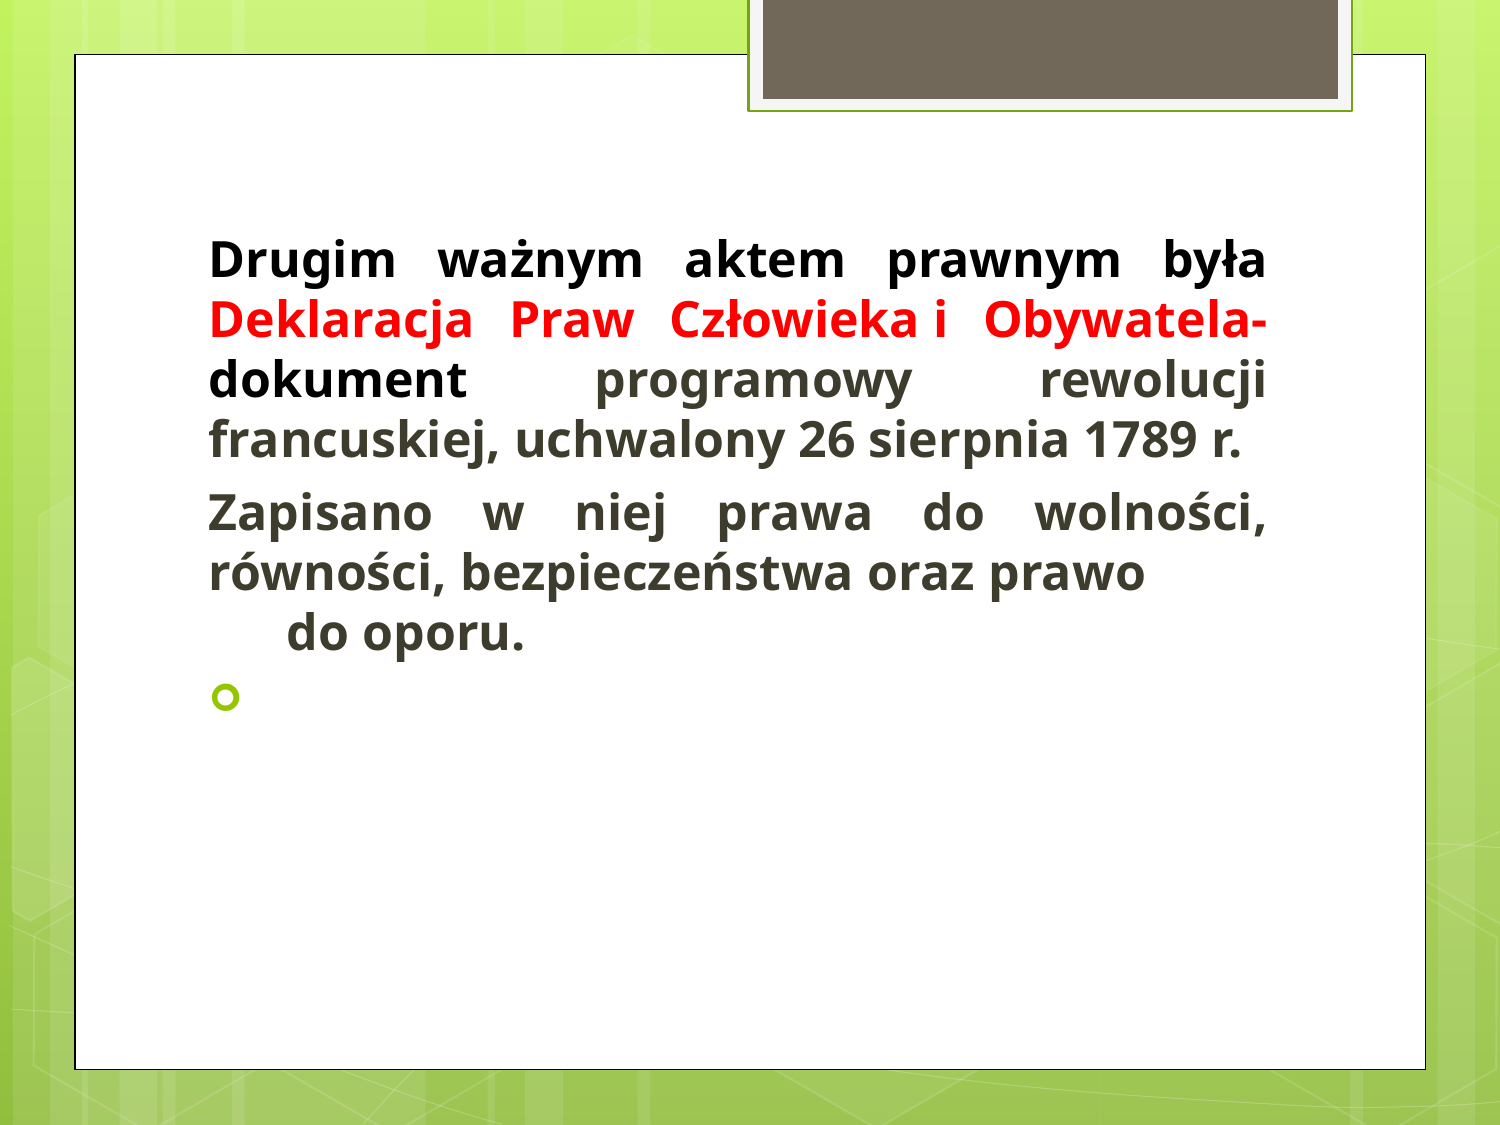

# Drugim ważnym aktem prawnym była Deklaracja Praw Człowieka i Obywatela-dokument programowy rewolucji francuskiej, uchwalony 26 sierpnia 1789 r.
Zapisano w niej prawa do wolności, równości, bezpieczeństwa oraz prawo do oporu.